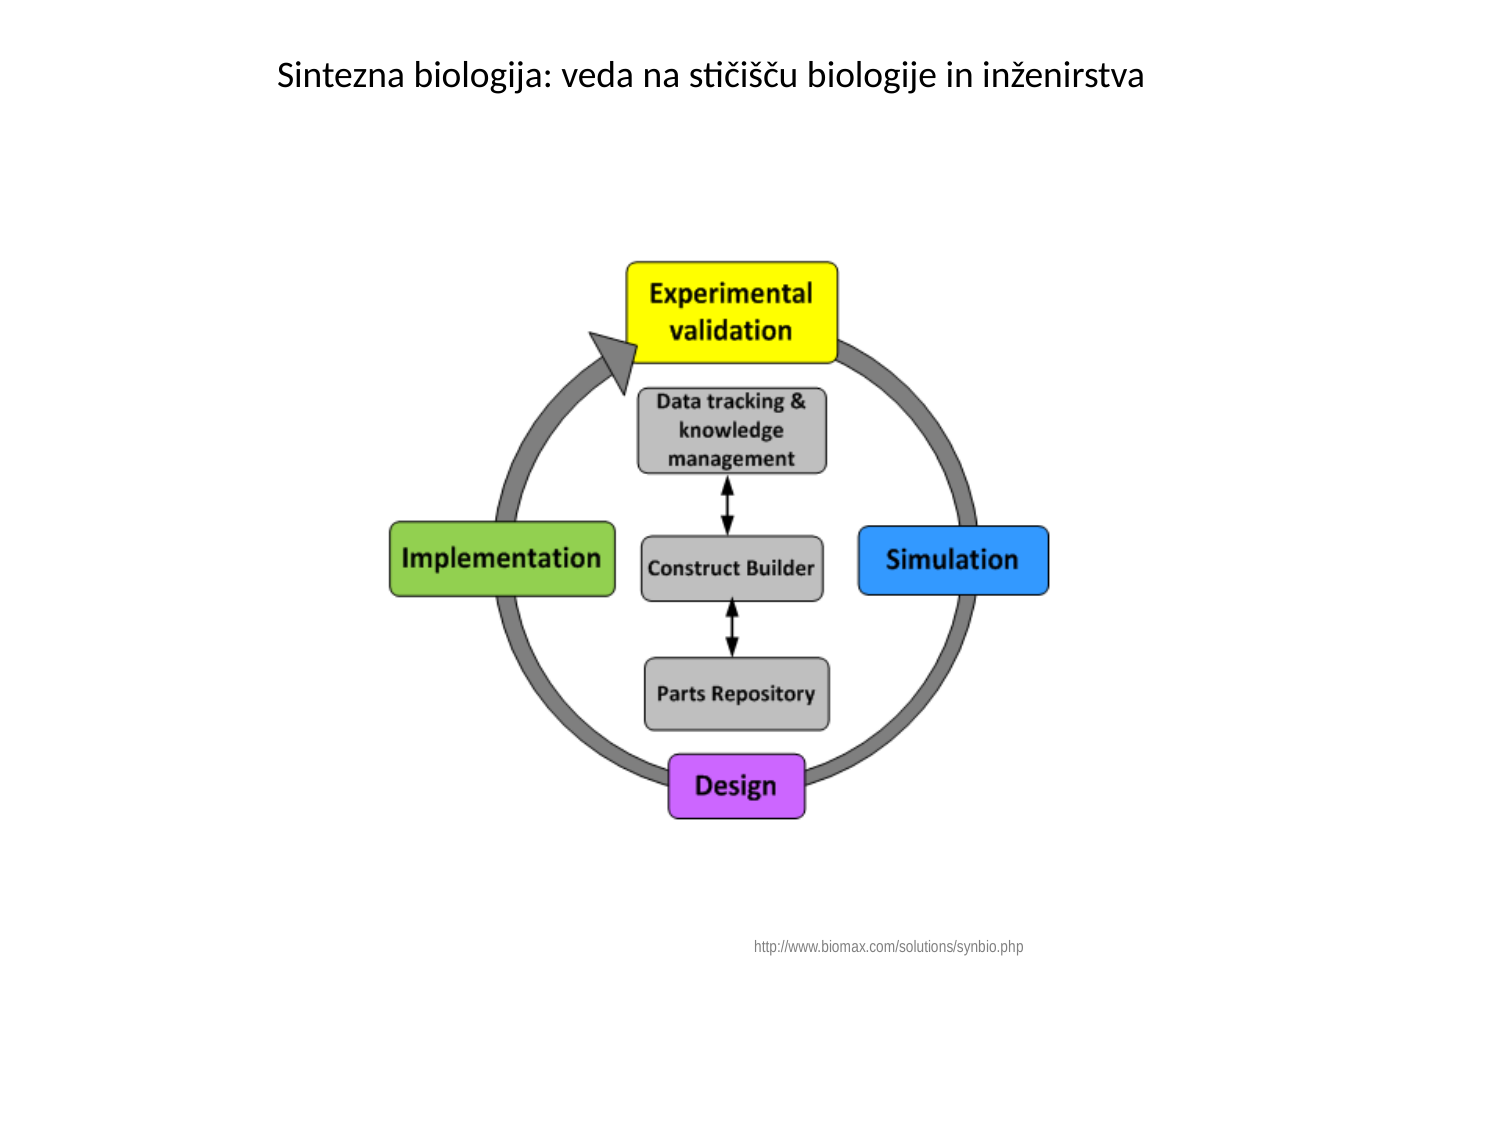

Sintezna biologija: veda na stičišču biologije in inženirstva
http://www.biomax.com/solutions/synbio.php